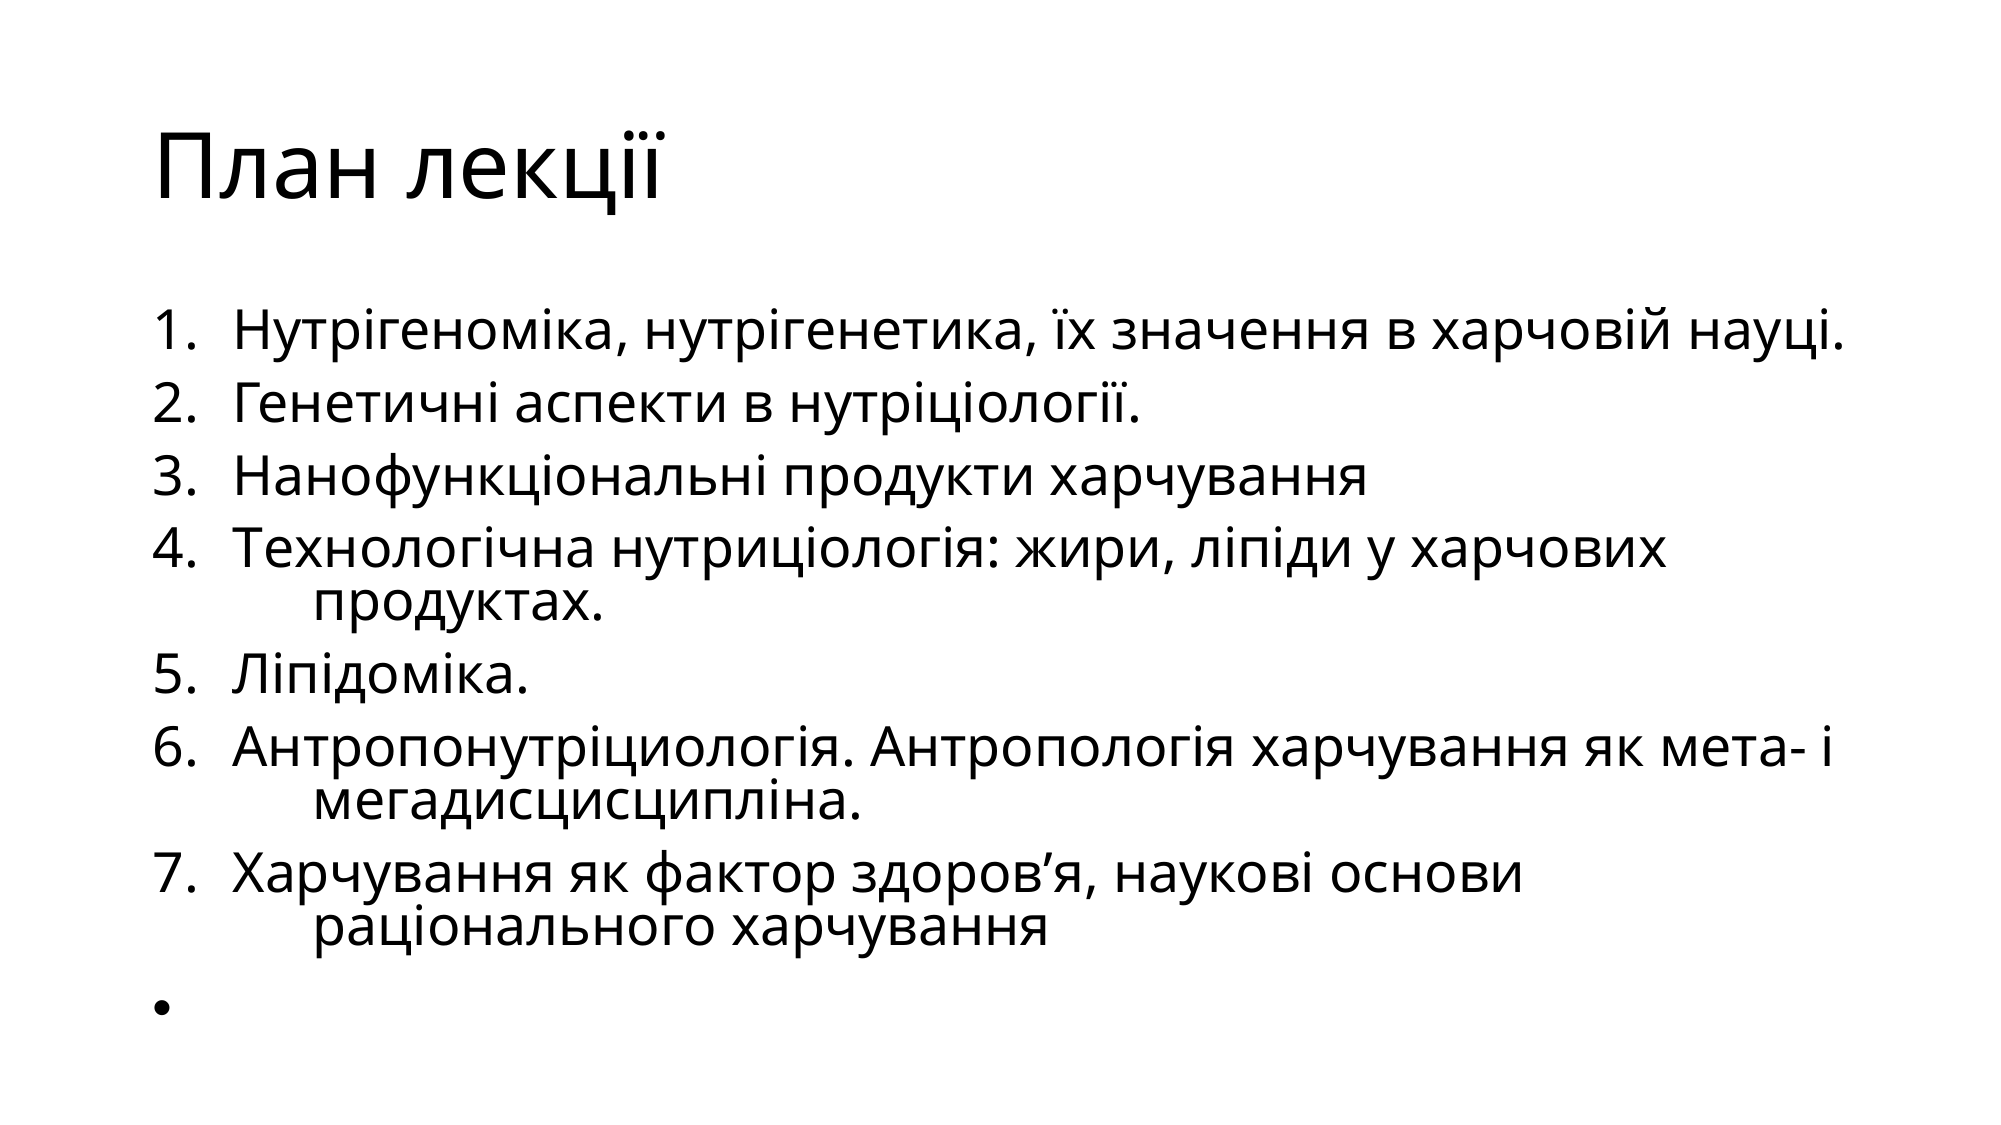

# План лекції
Нутрігеноміка, нутрігенетика, їх значення в харчовій науці.
Генетичні аспекти в нутріціології.
Нанофункціональні продукти харчування
Технологічна нутриціологія: жири, ліпіди у харчових продуктах.
Ліпідоміка.
Антропонутріциологія. Антропологія харчування як мета- і мегадисцисципліна.
Харчування як фактор здоров’я, наукові основи раціонального харчування